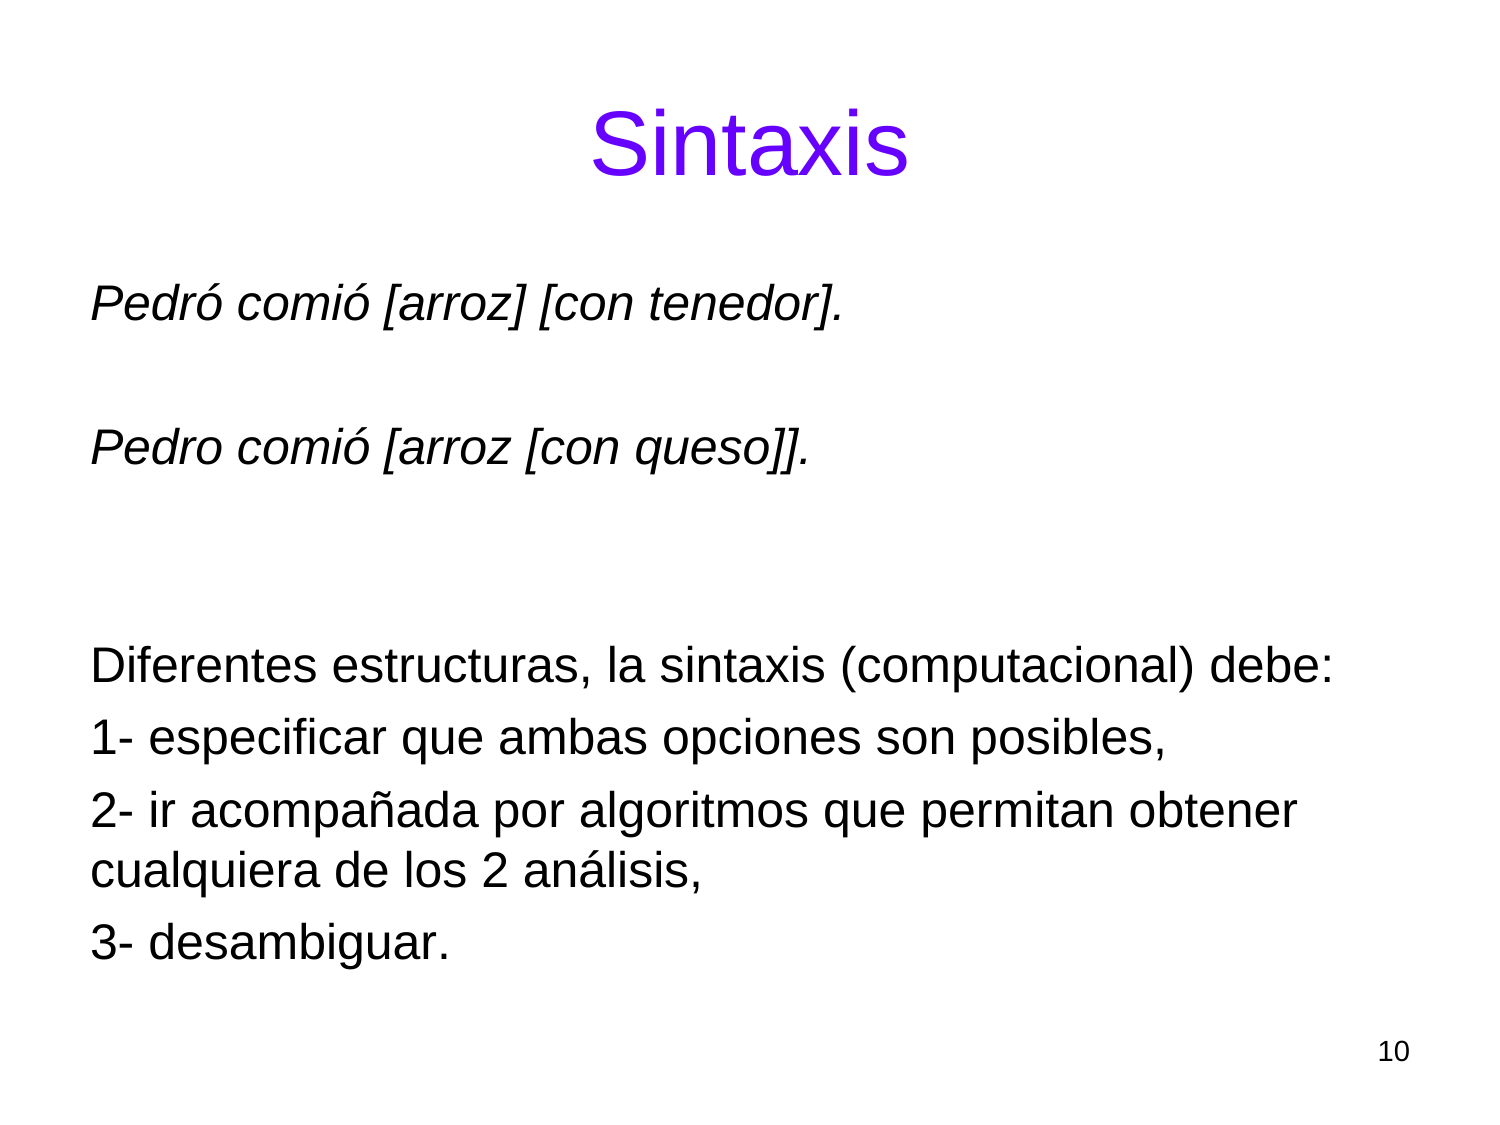

# Sintaxis
Pedró comió [arroz] [con tenedor].
Pedro comió [arroz [con queso]].
Diferentes estructuras, la sintaxis (computacional) debe:
1- especificar que ambas opciones son posibles,
2- ir acompañada por algoritmos que permitan obtener cualquiera de los 2 análisis,
3- desambiguar.